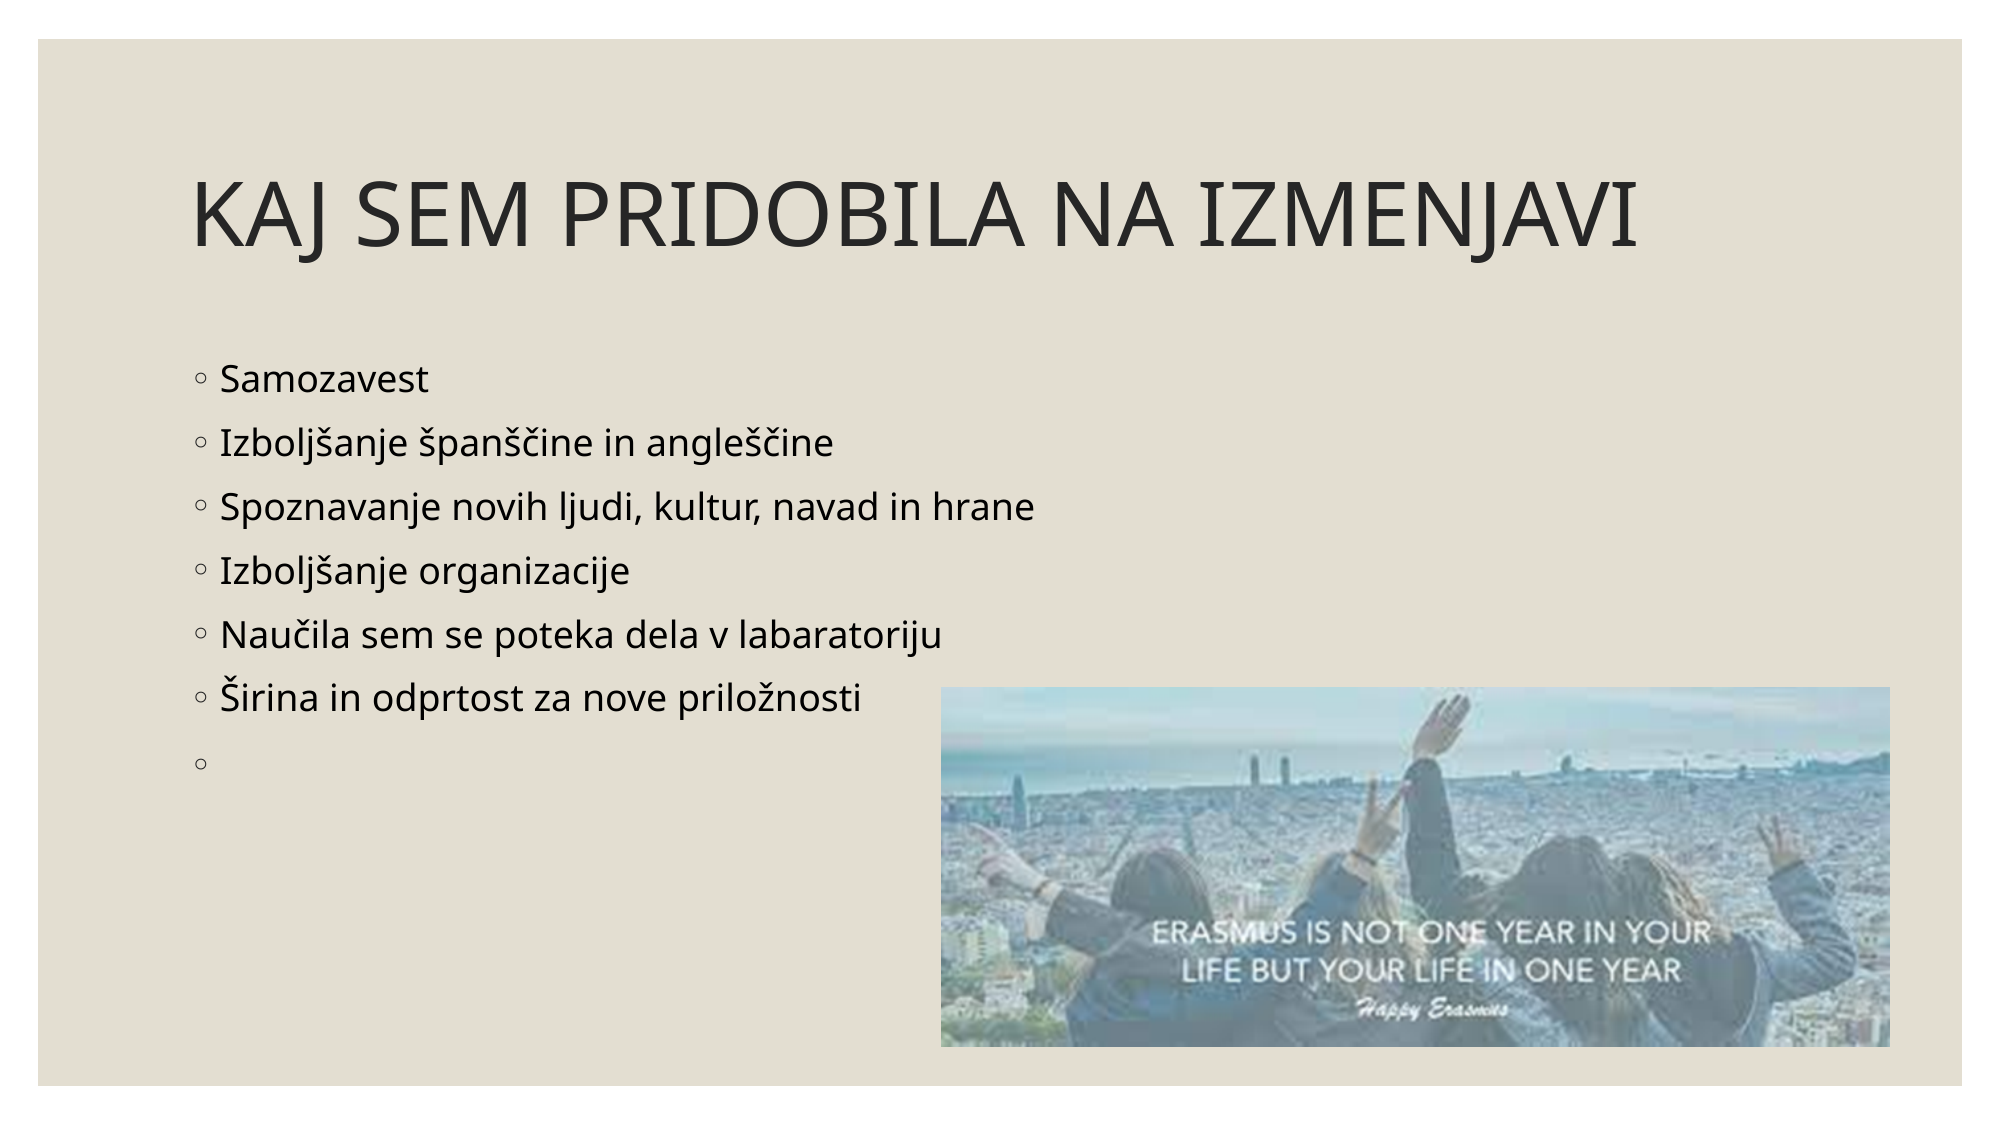

# KAJ SEM PRIDOBILA NA IZMENJAVI
Samozavest
Izboljšanje španščine in angleščine
Spoznavanje novih ljudi, kultur, navad in hrane
Izboljšanje organizacije
Naučila sem se poteka dela v labaratoriju
Širina in odprtost za nove priložnosti